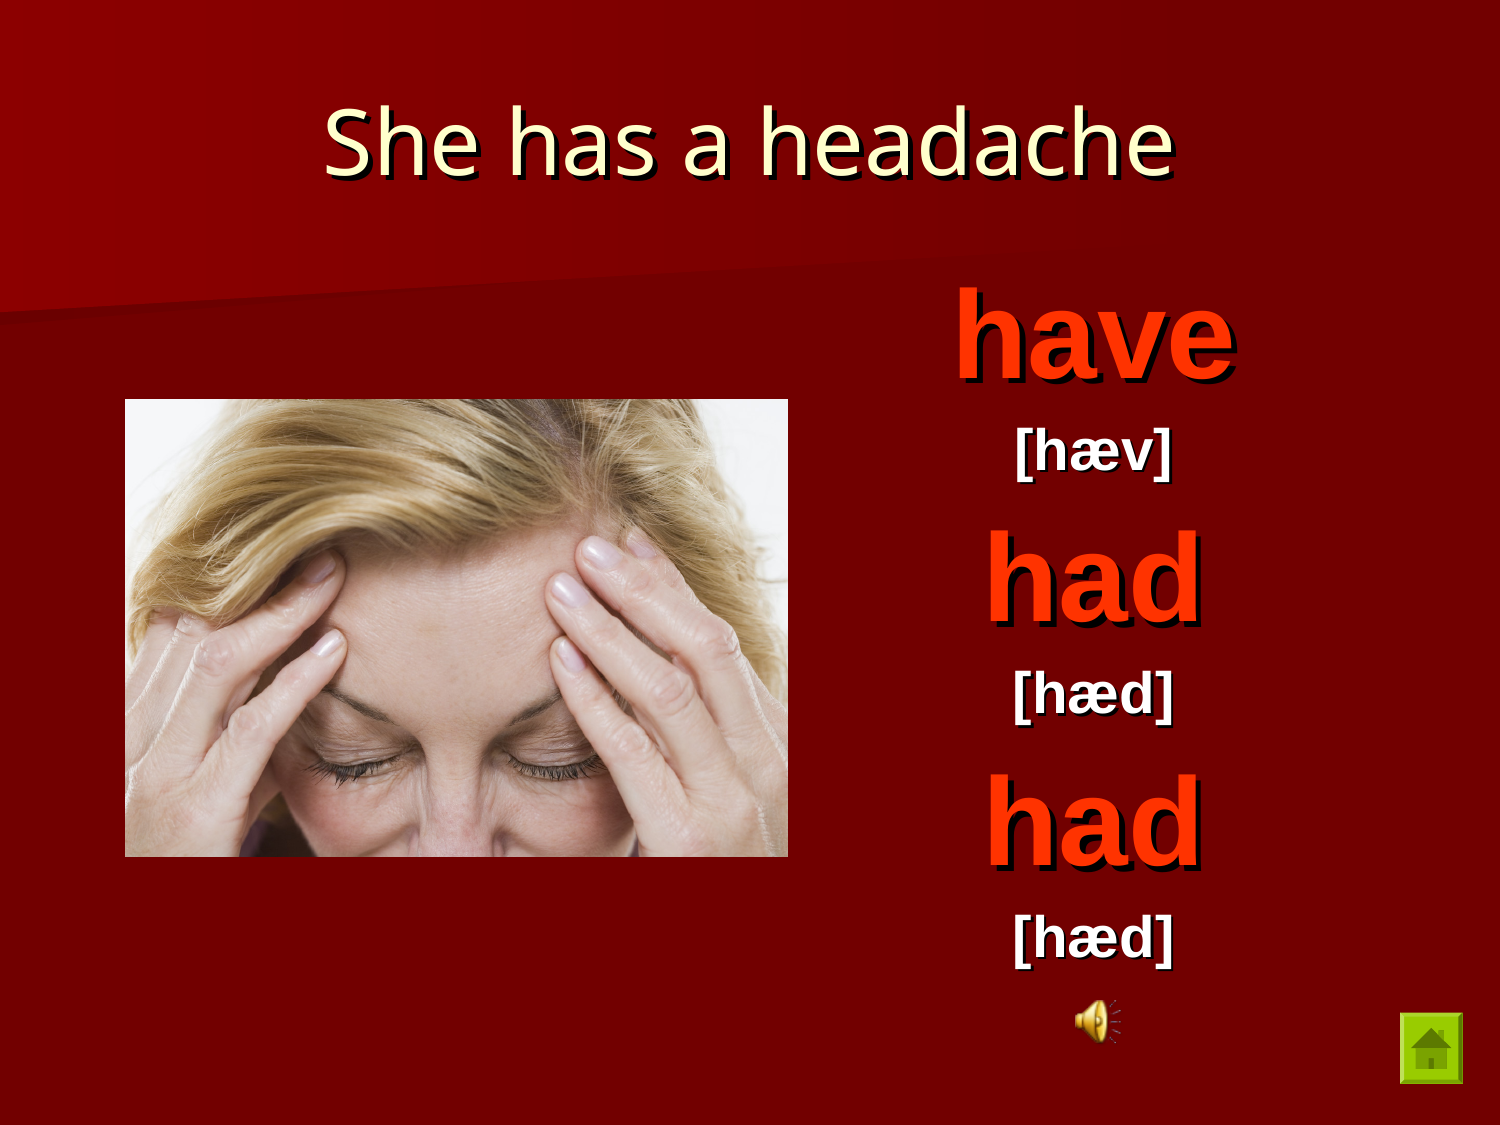

# She has a headache
have
[hæv]
had
[hæd]
had
[hæd]